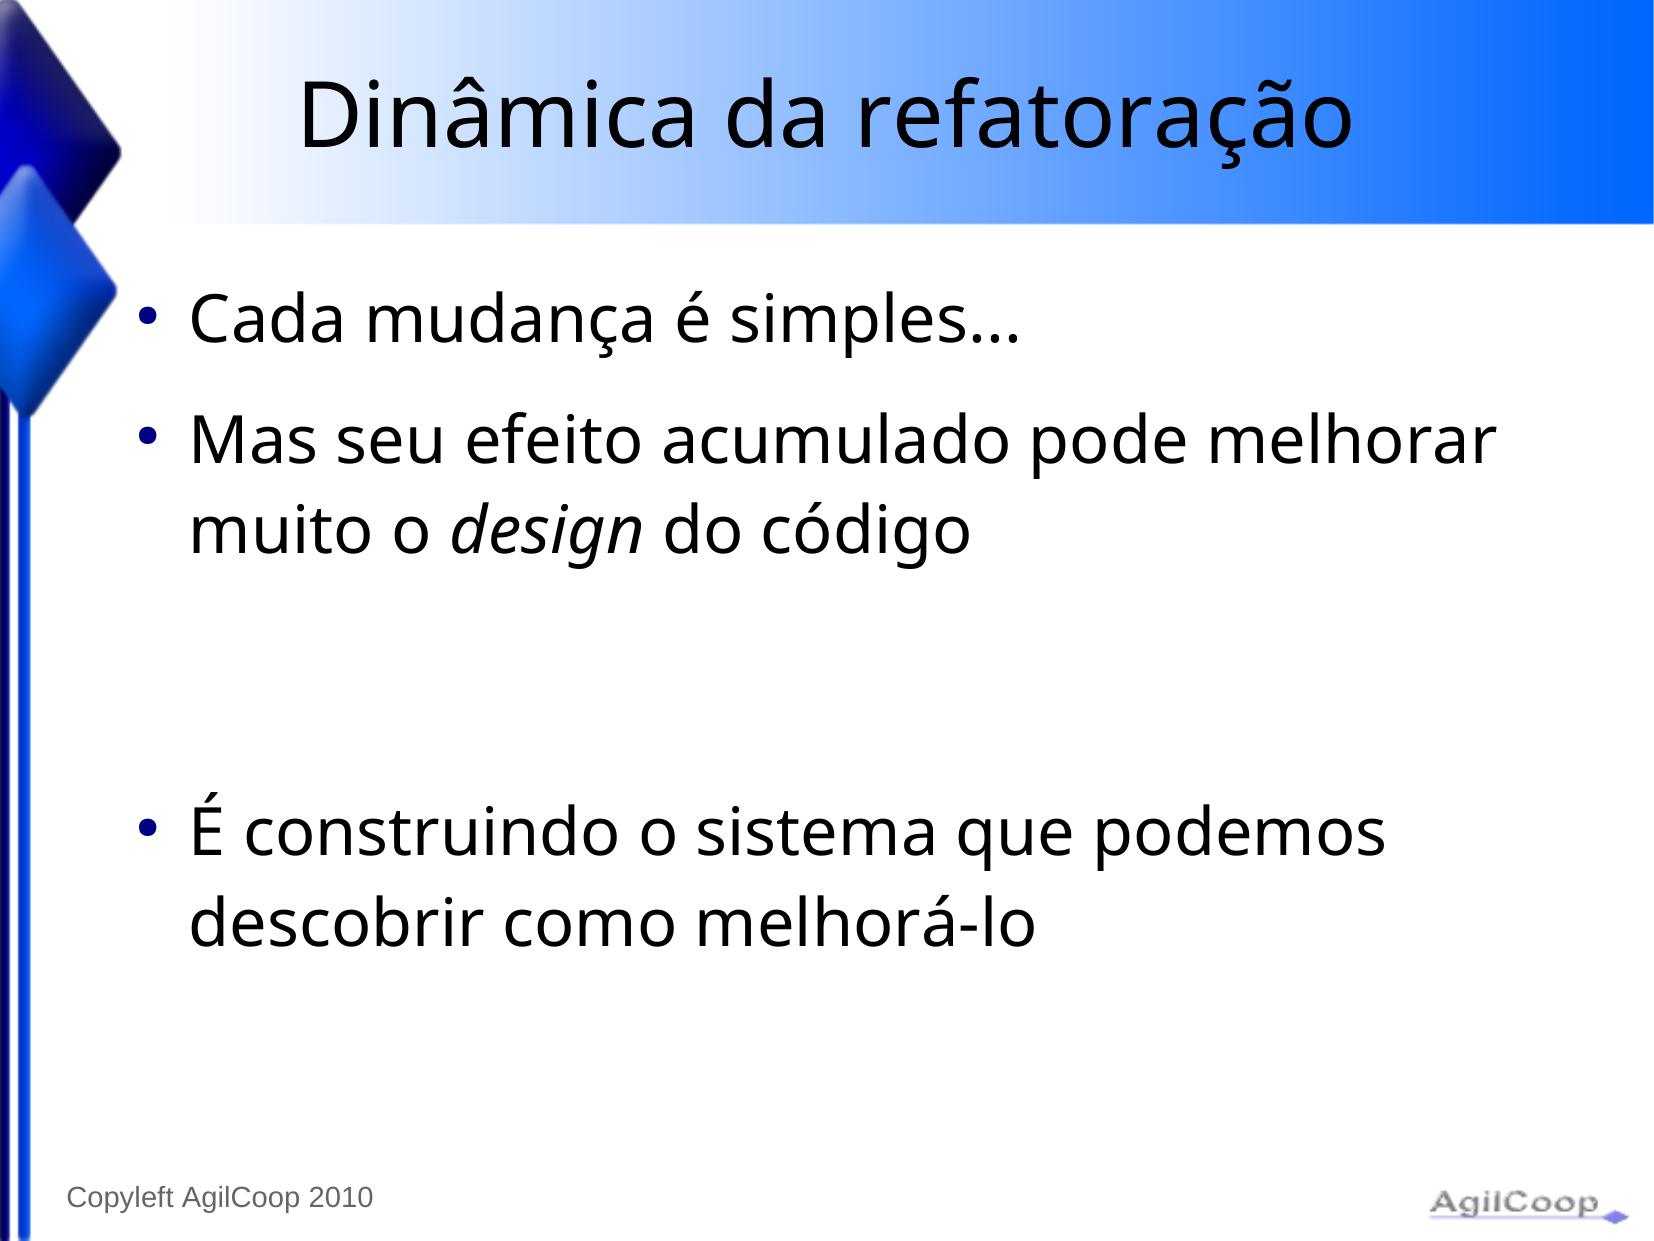

# Dinâmica da refatoração
Cada mudança é simples...
Mas seu efeito acumulado pode melhorar muito o design do código
É construindo o sistema que podemos descobrir como melhorá-lo
Copyleft AgilCoop 2010